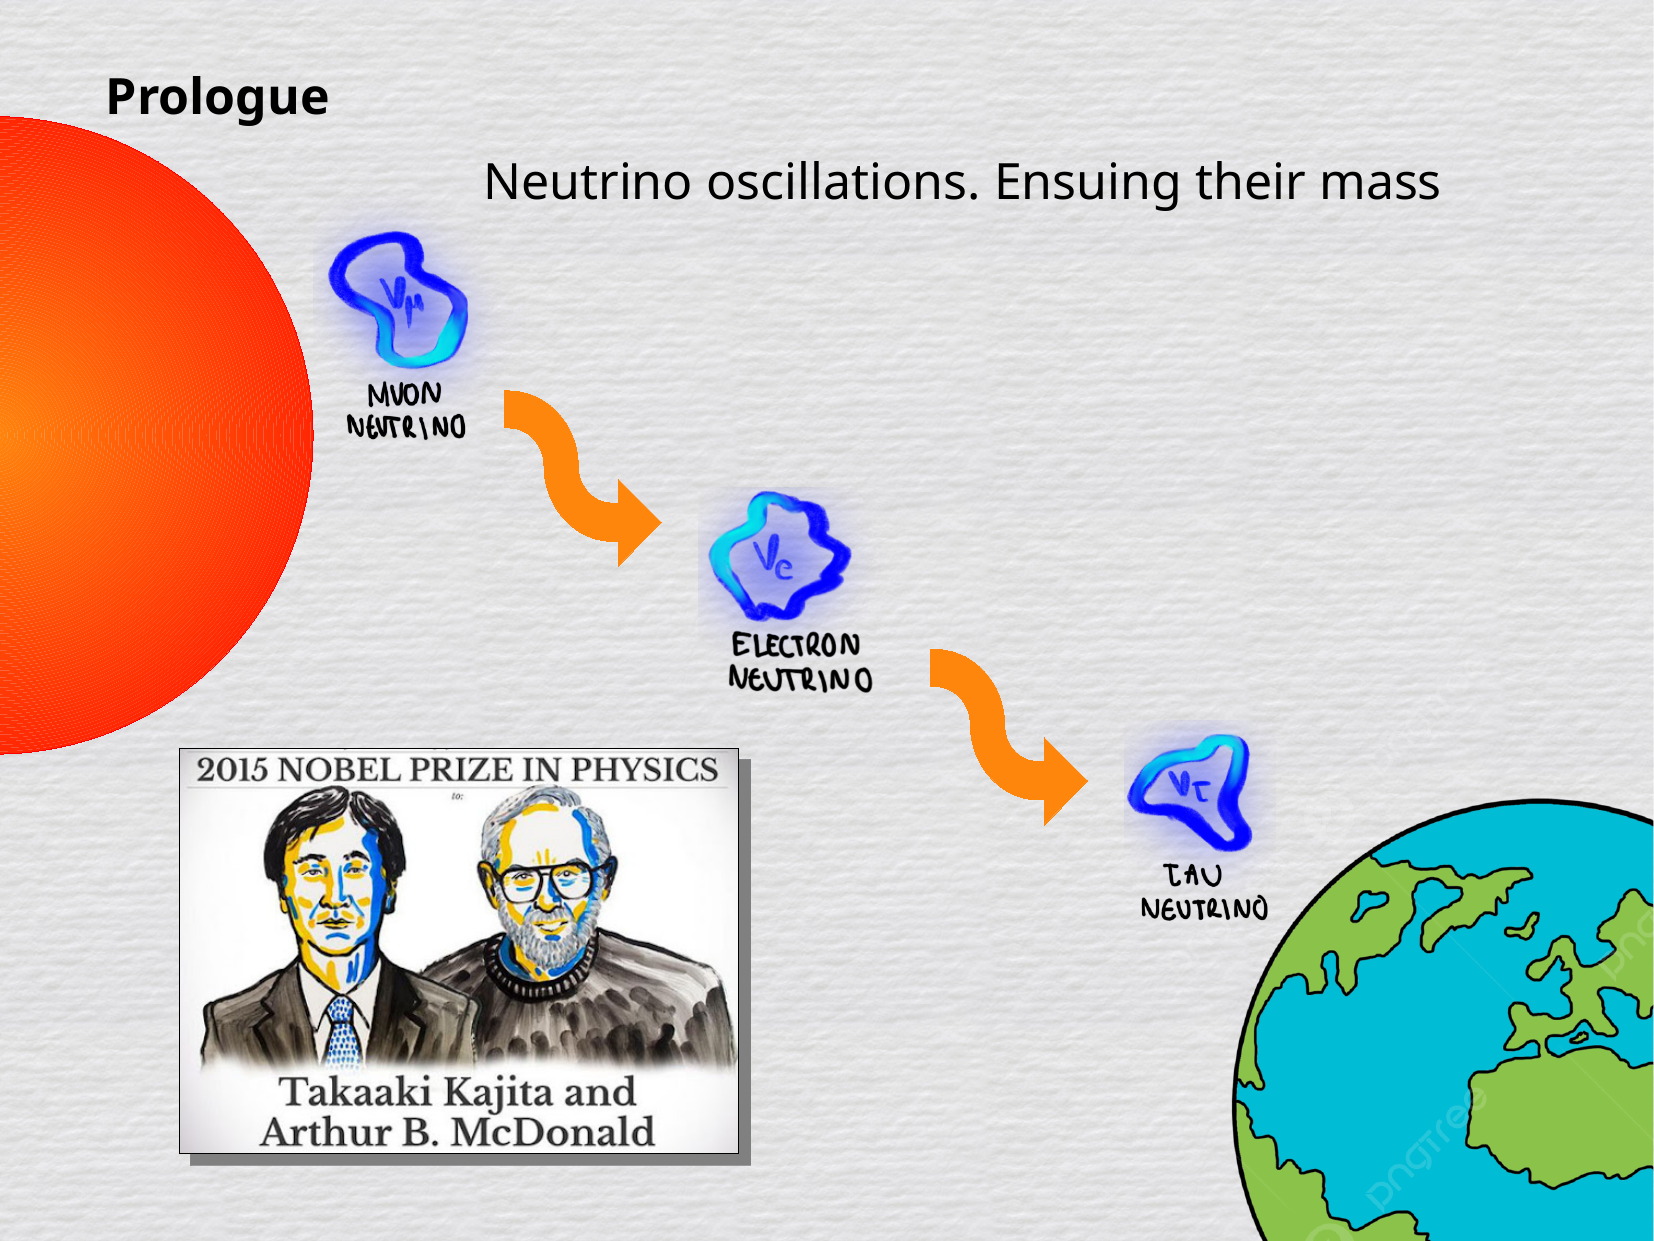

Prologue
Neutrino oscillations. Ensuing their mass
3